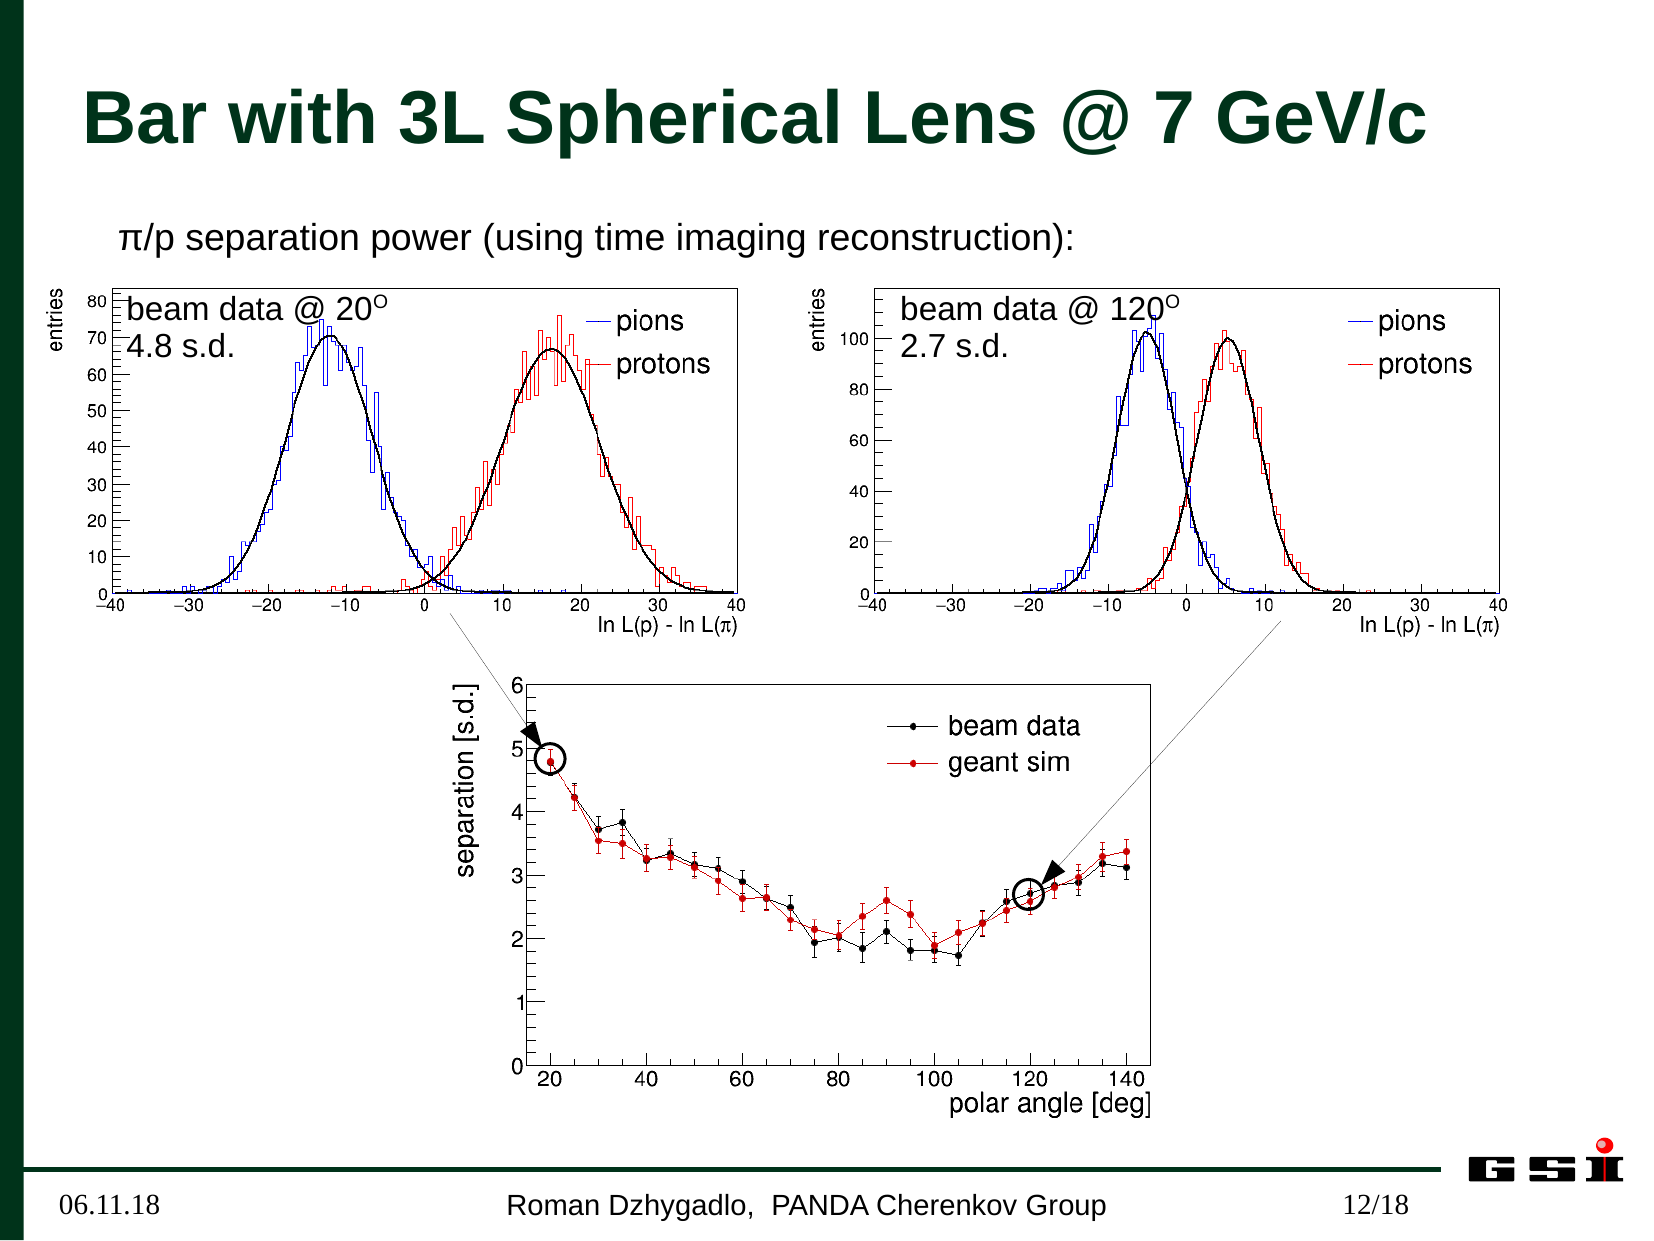

# Bar with 3L Spherical Lens @ 7 GeV/c
π/p separation power (using time imaging reconstruction):
beam data @ 20O
4.8 s.d.
beam data @ 120O
2.7 s.d.
06.11.18
Roman Dzhygadlo, PANDA Cherenkov Group
12